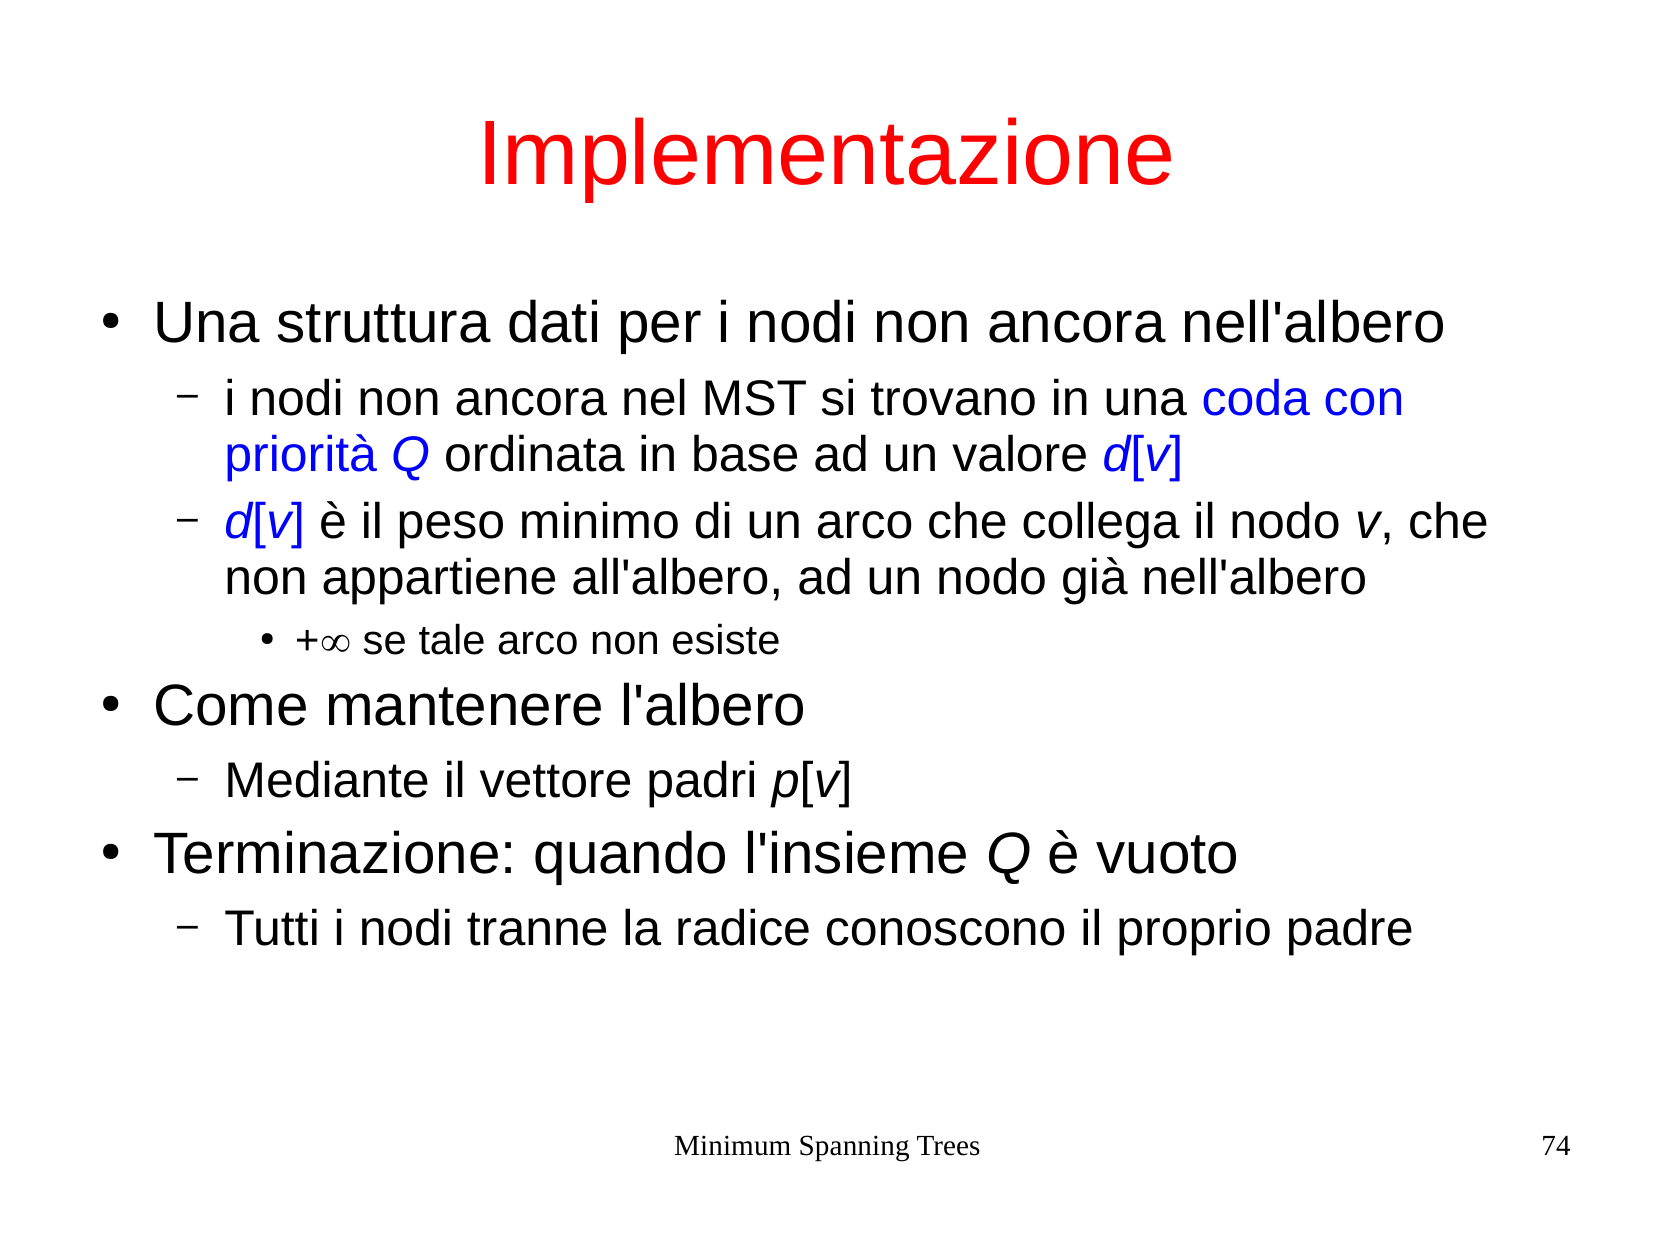

# Implementazione
Una struttura dati per i nodi non ancora nell'albero
i nodi non ancora nel MST si trovano in una coda con priorità Q ordinata in base ad un valore d[v]
d[v] è il peso minimo di un arco che collega il nodo v, che non appartiene all'albero, ad un nodo già nell'albero
+ se tale arco non esiste
Come mantenere l'albero
Mediante il vettore padri p[v]
Terminazione: quando l'insieme Q è vuoto
Tutti i nodi tranne la radice conoscono il proprio padre
Minimum Spanning Trees
74